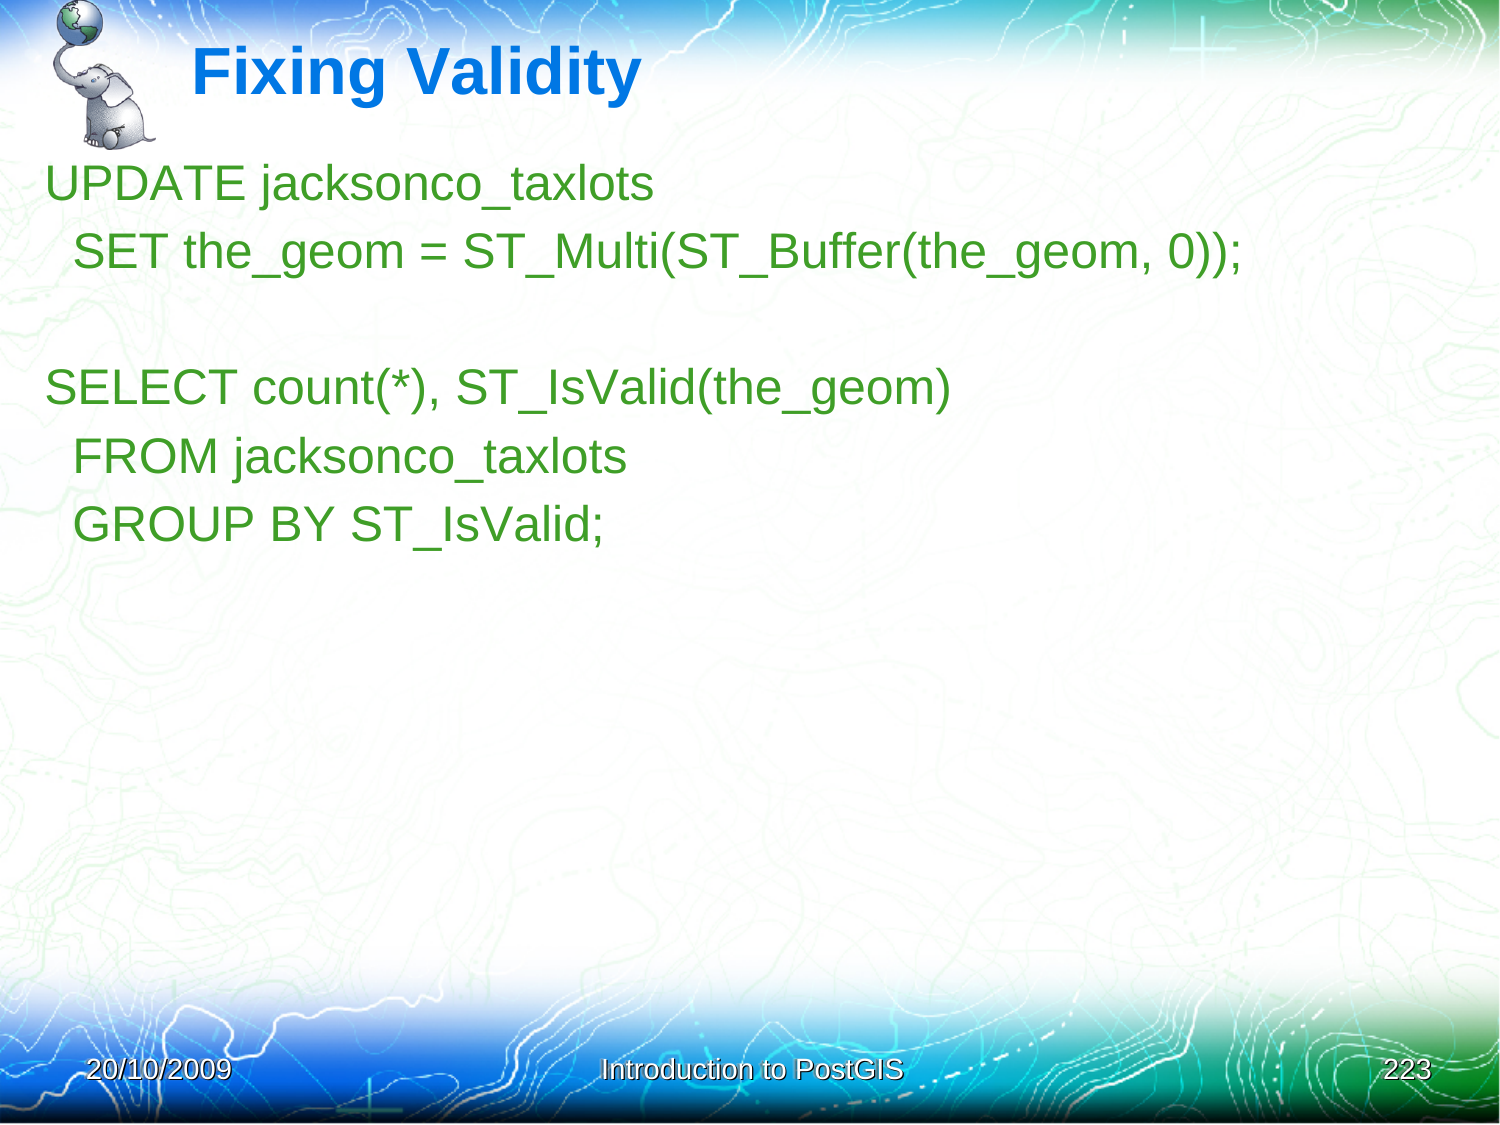

# Fixing Validity
UPDATE jacksonco_taxlots
 SET the_geom = ST_Multi(ST_Buffer(the_geom, 0));
SELECT count(*), ST_IsValid(the_geom)
 FROM jacksonco_taxlots
 GROUP BY ST_IsValid;
20/10/2009
Introduction to PostGIS
223